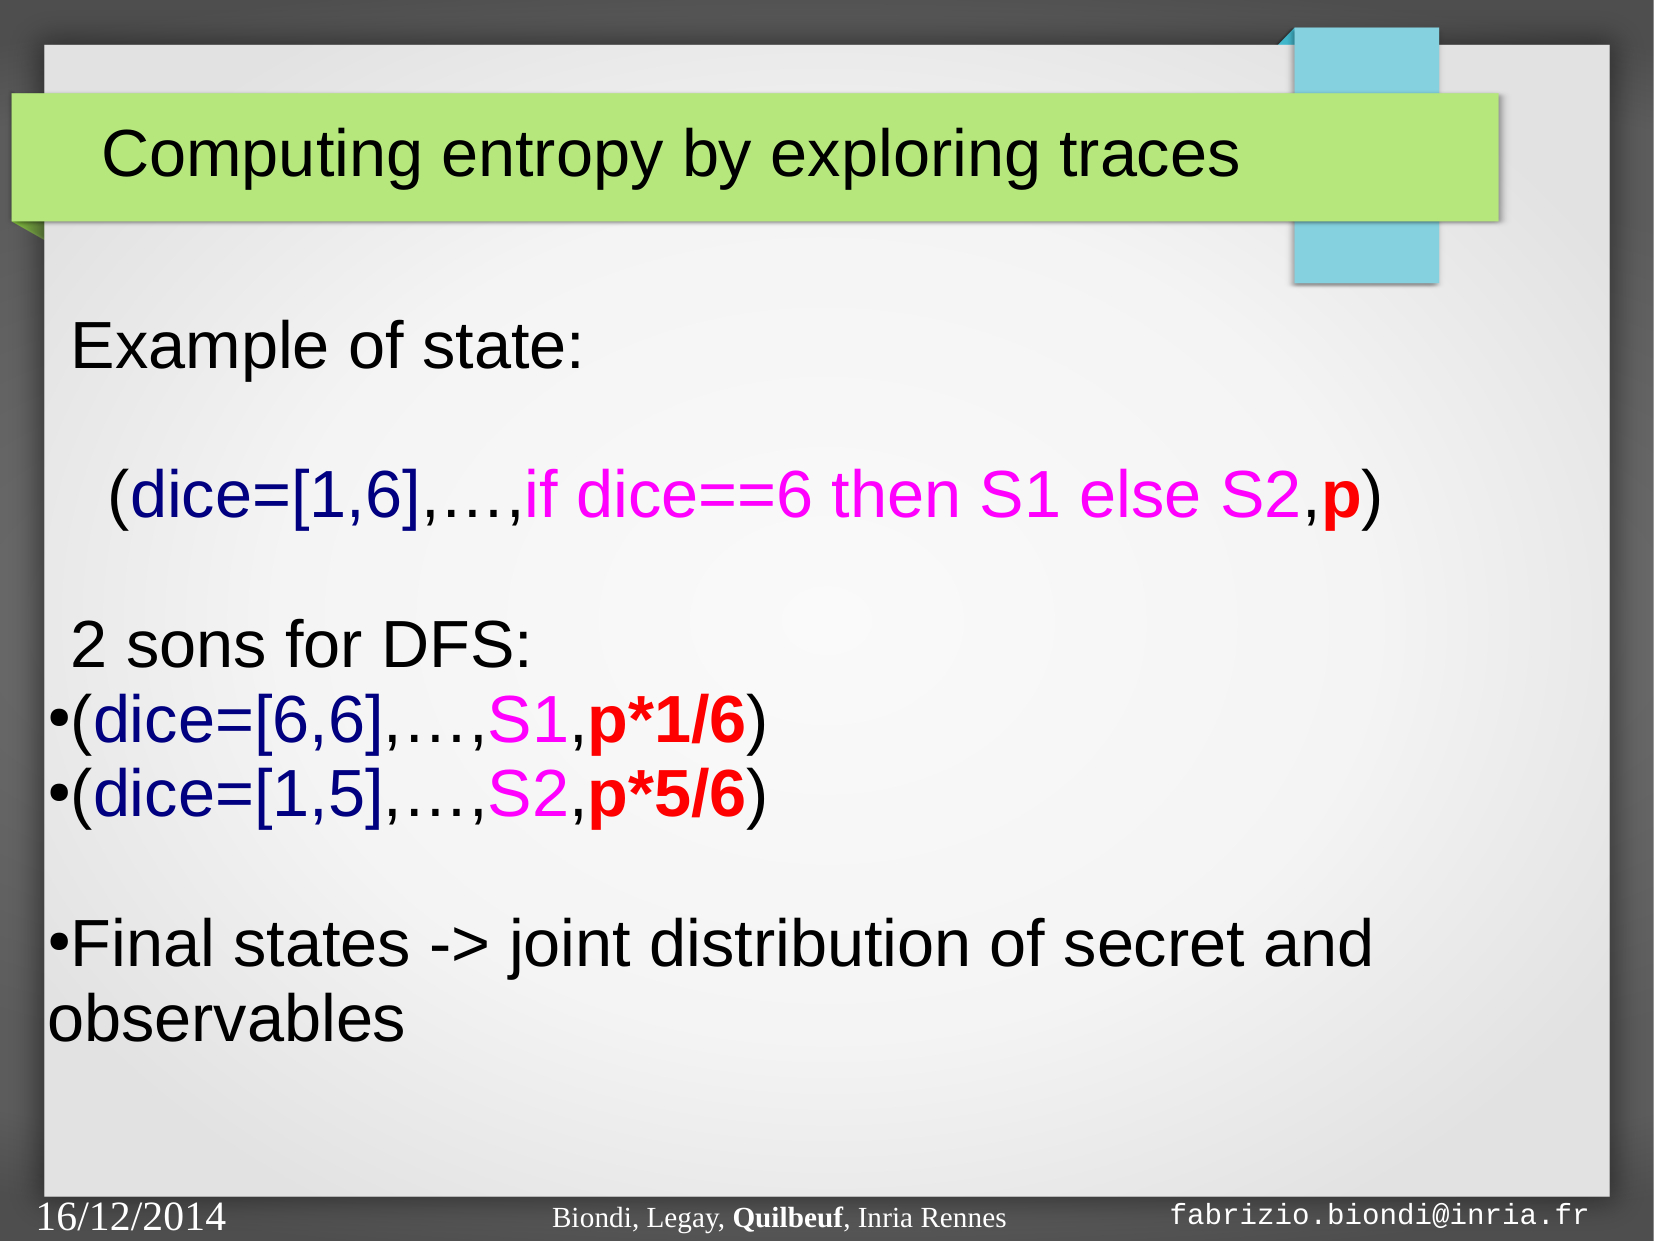

Computing entropy by exploring traces
# Example of state:
 (dice=[1,6],…,if dice==6 then S1 else S2,p)
2 sons for DFS:
(dice=[6,6],…,S1,p*1/6)
(dice=[1,5],…,S2,p*5/6)
Final states -> joint distribution of secret and observables